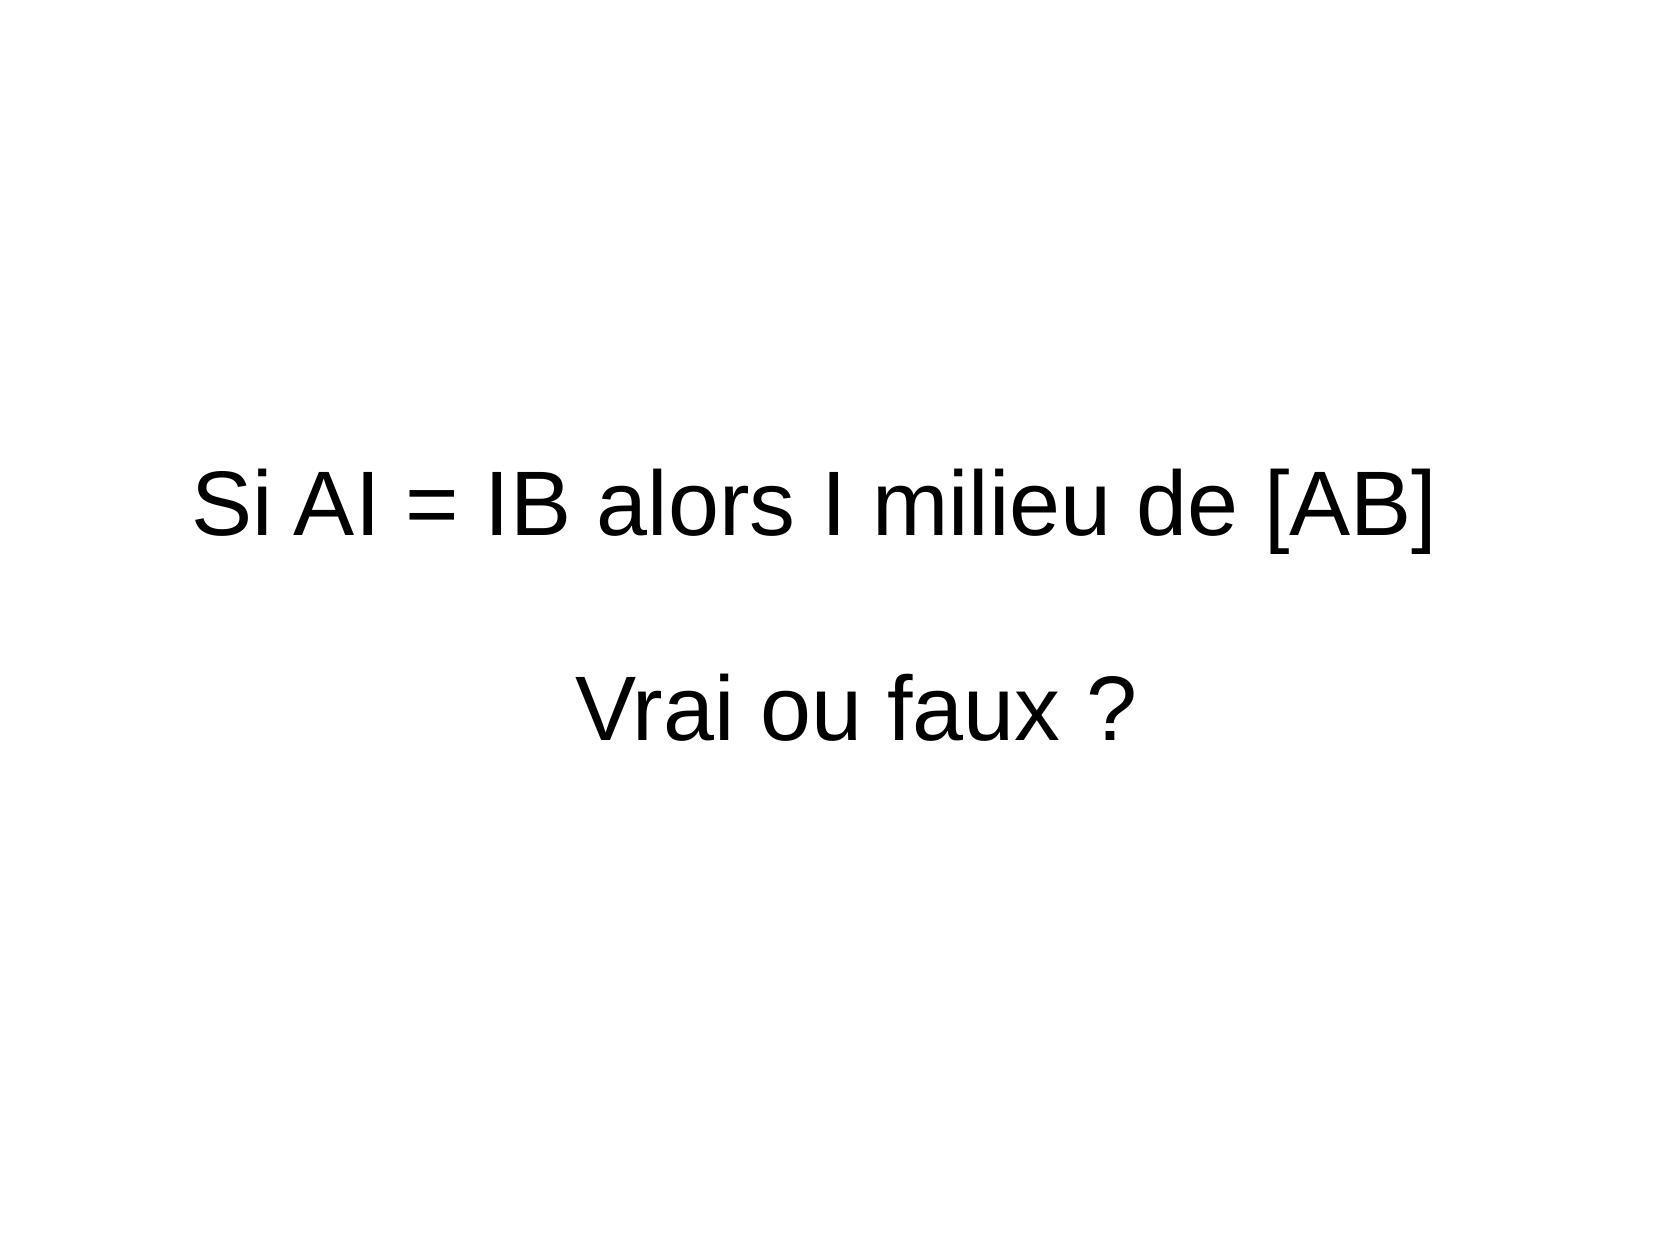

Si AI = IB alors I milieu de [AB]
Vrai ou faux ?